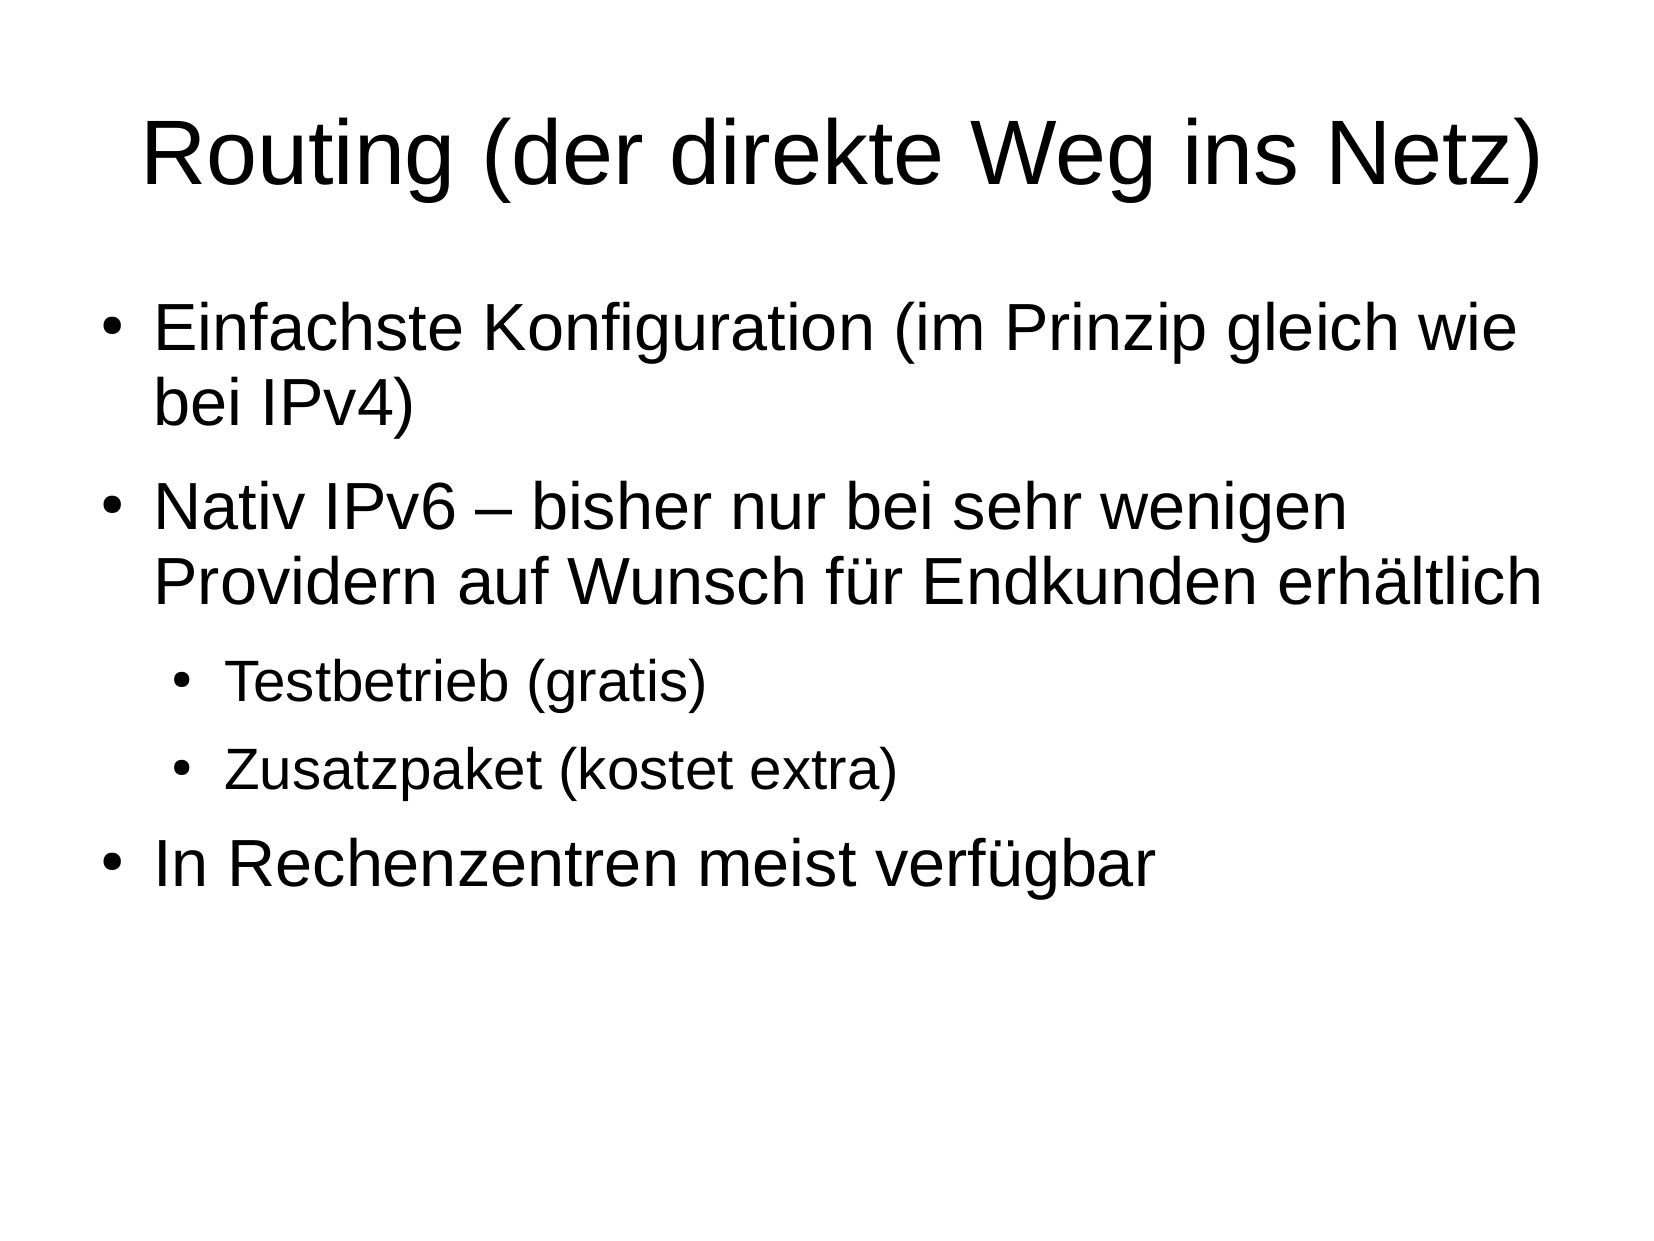

# Routing (der direkte Weg ins Netz)
Einfachste Konfiguration (im Prinzip gleich wie bei IPv4)
Nativ IPv6 – bisher nur bei sehr wenigen Providern auf Wunsch für Endkunden erhältlich
Testbetrieb (gratis)
Zusatzpaket (kostet extra)
In Rechenzentren meist verfügbar